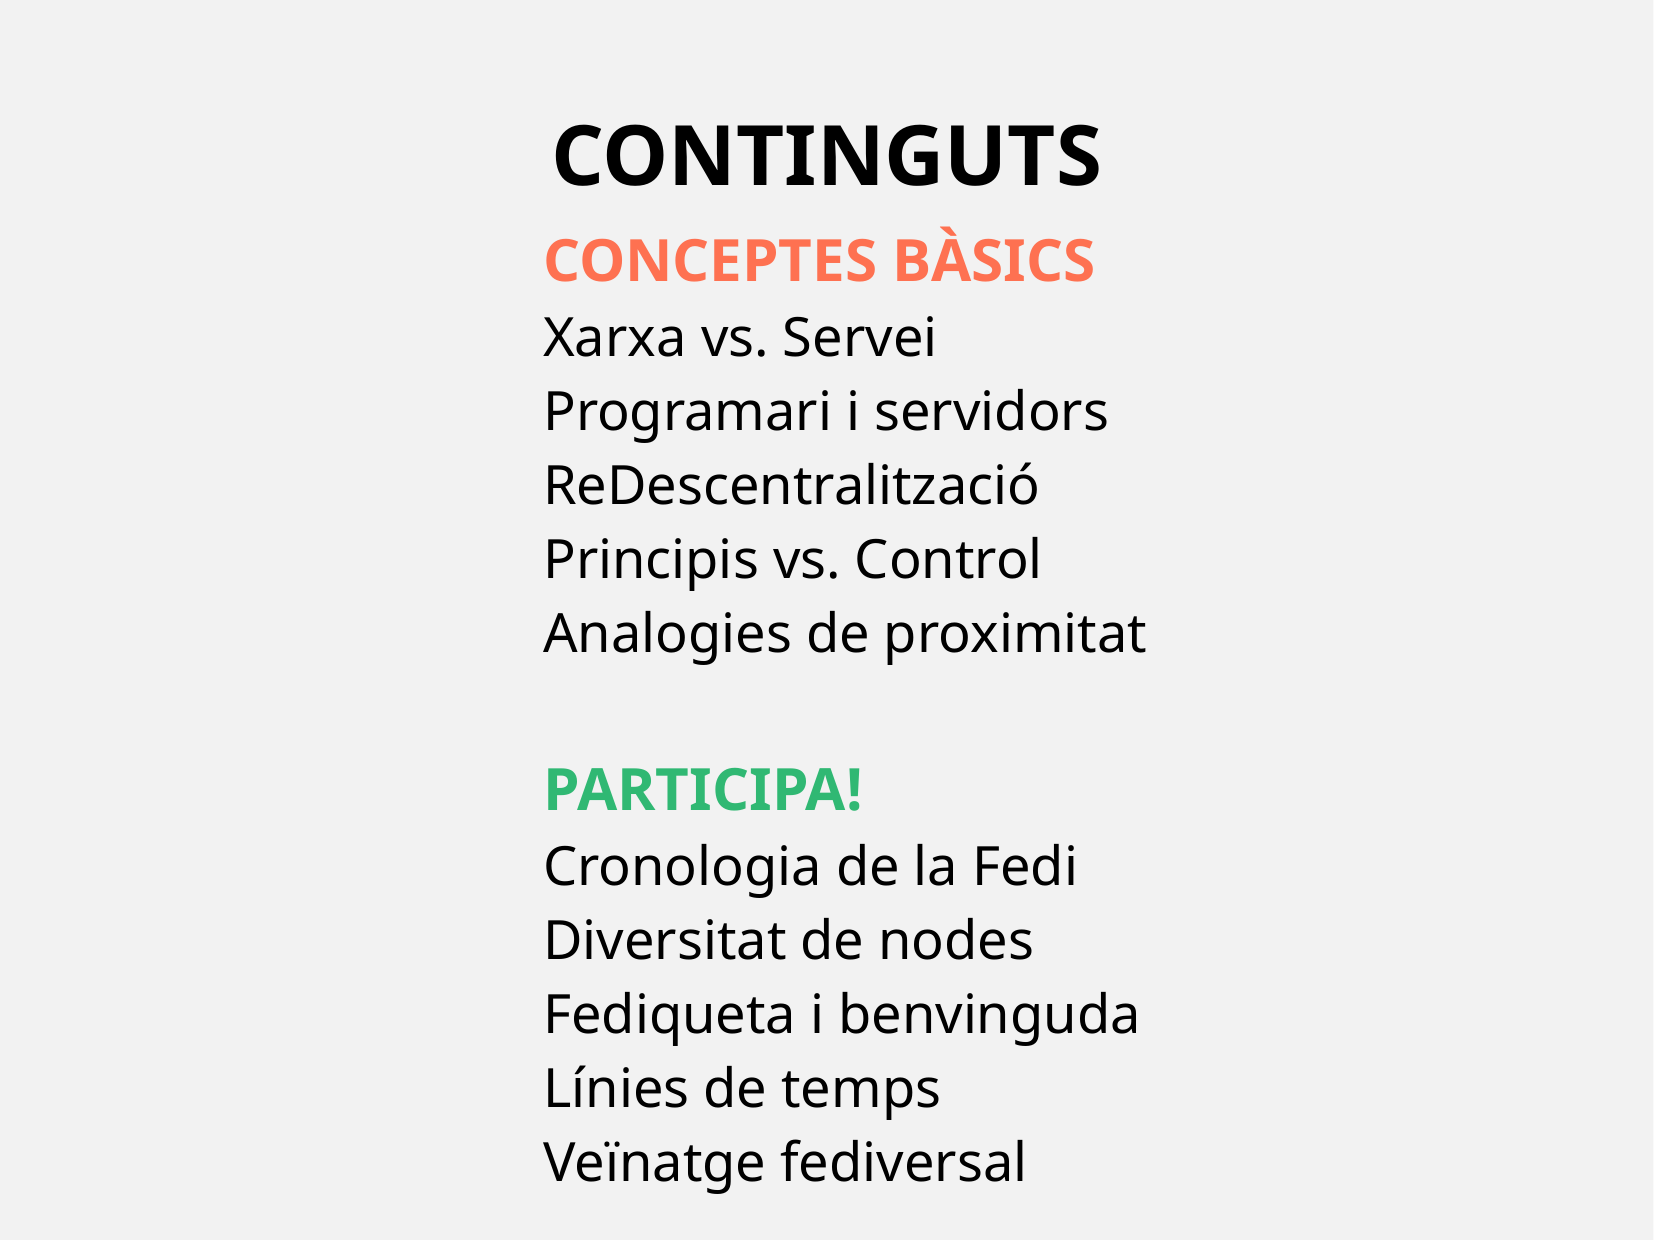

# CONTINGUTS
CONCEPTES BÀSICS
Xarxa vs. Servei
Programari i servidors
ReDescentralització
Principis vs. Control
Analogies de proximitat
PARTICIPA!
Cronologia de la Fedi
Diversitat de nodes
Fediqueta i benvinguda
Línies de temps
Veïnatge fediversal